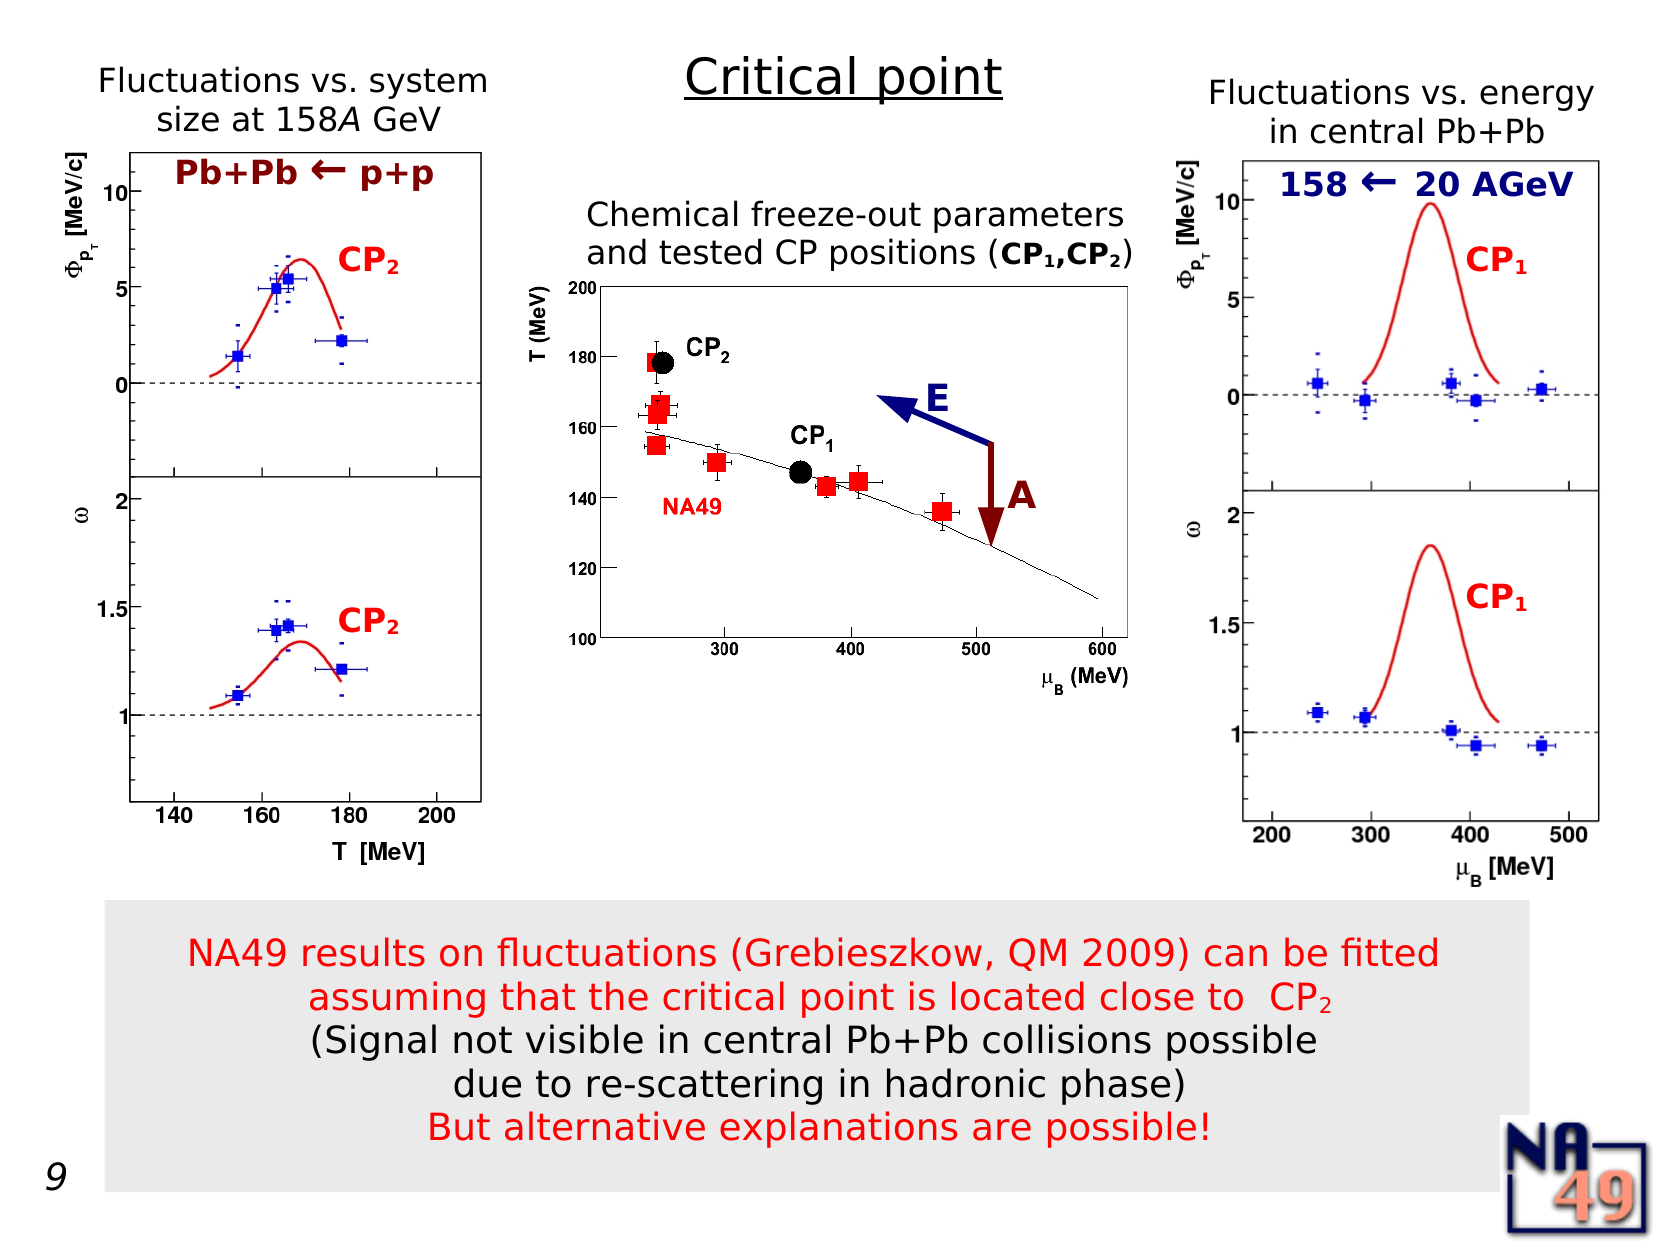

Critical point
Fluctuations vs. system
size at 158A GeV
Fluctuations vs. energy
in central Pb+Pb
Pb+Pb ← p+p
158 ← 20 AGeV
Chemical freeze-out parameters
and tested CP positions (CP1,CP2)
CP2
CP1
E
A
CP1
CP2
NA49 results on fluctuations (Grebieszkow, QM 2009) can be fitted
assuming that the critical point is located close to CP2
(Signal not visible in central Pb+Pb collisions possible
due to re-scattering in hadronic phase)
But alternative explanations are possible!